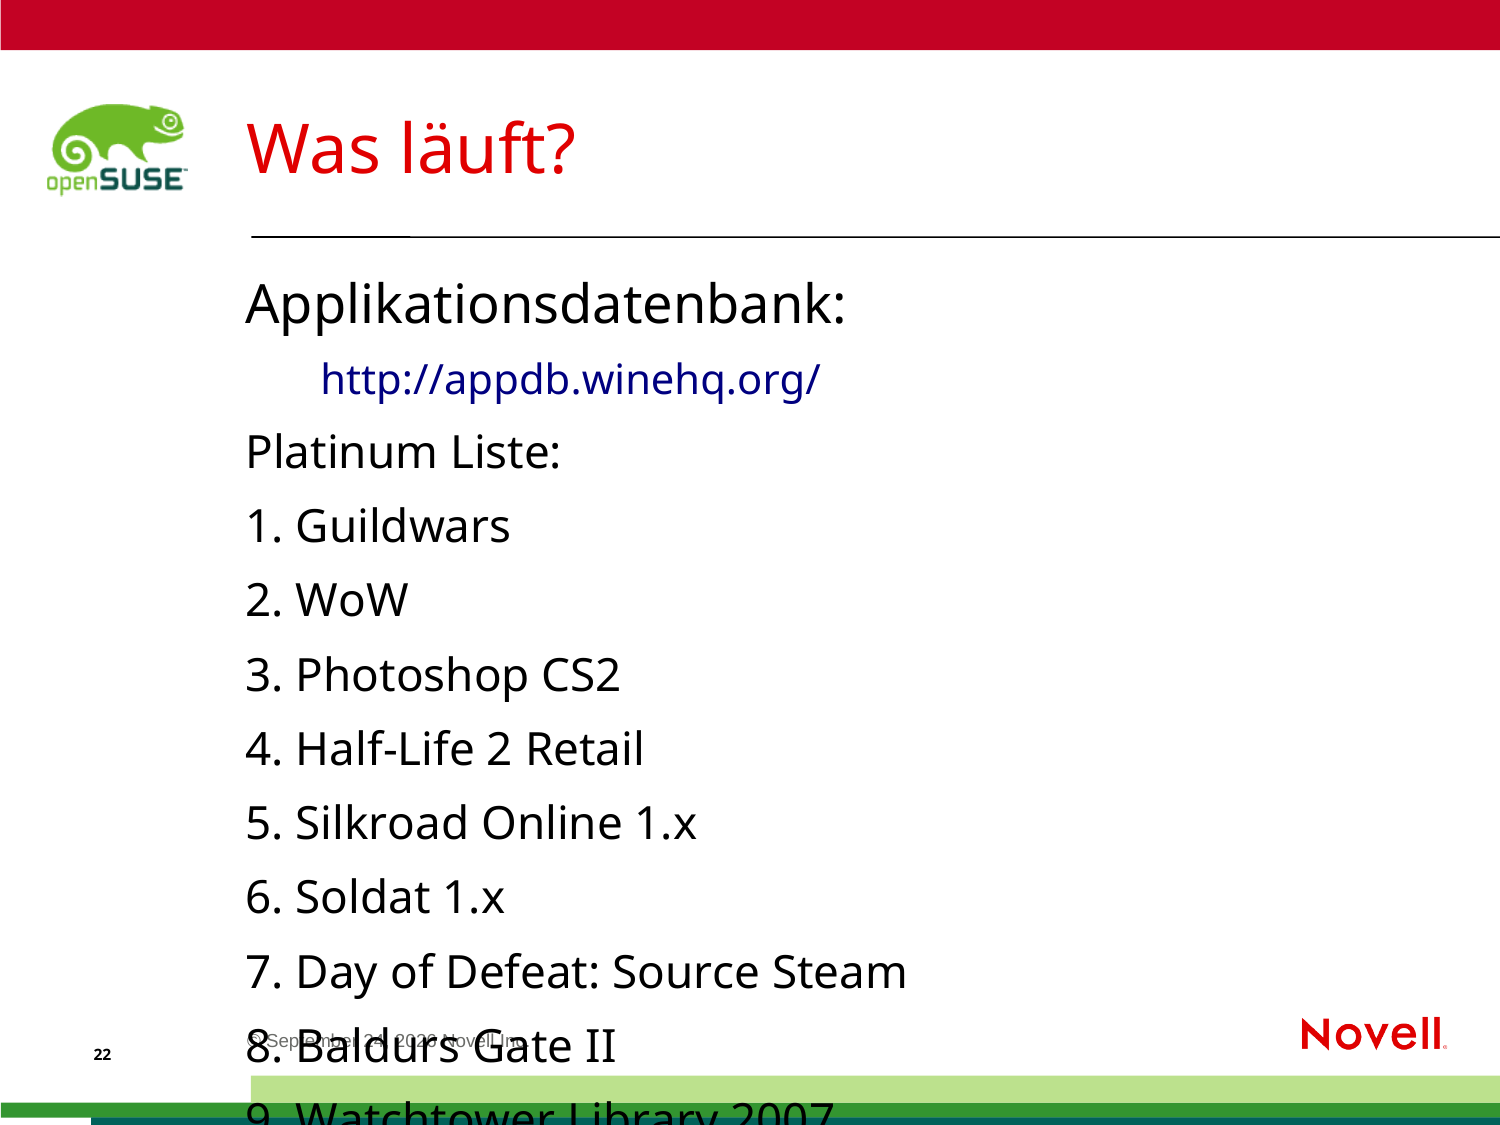

# Was läuft?
Applikationsdatenbank:
http://appdb.winehq.org/
Platinum Liste:
1. Guildwars
2. WoW
3. Photoshop CS2
4. Half-Life 2 Retail
5. Silkroad Online 1.x
6. Soldat 1.x
7. Day of Defeat: Source Steam
8. Baldurs Gate II
9. Watchtower Library 2007
10. Call of Duty 2 1.00